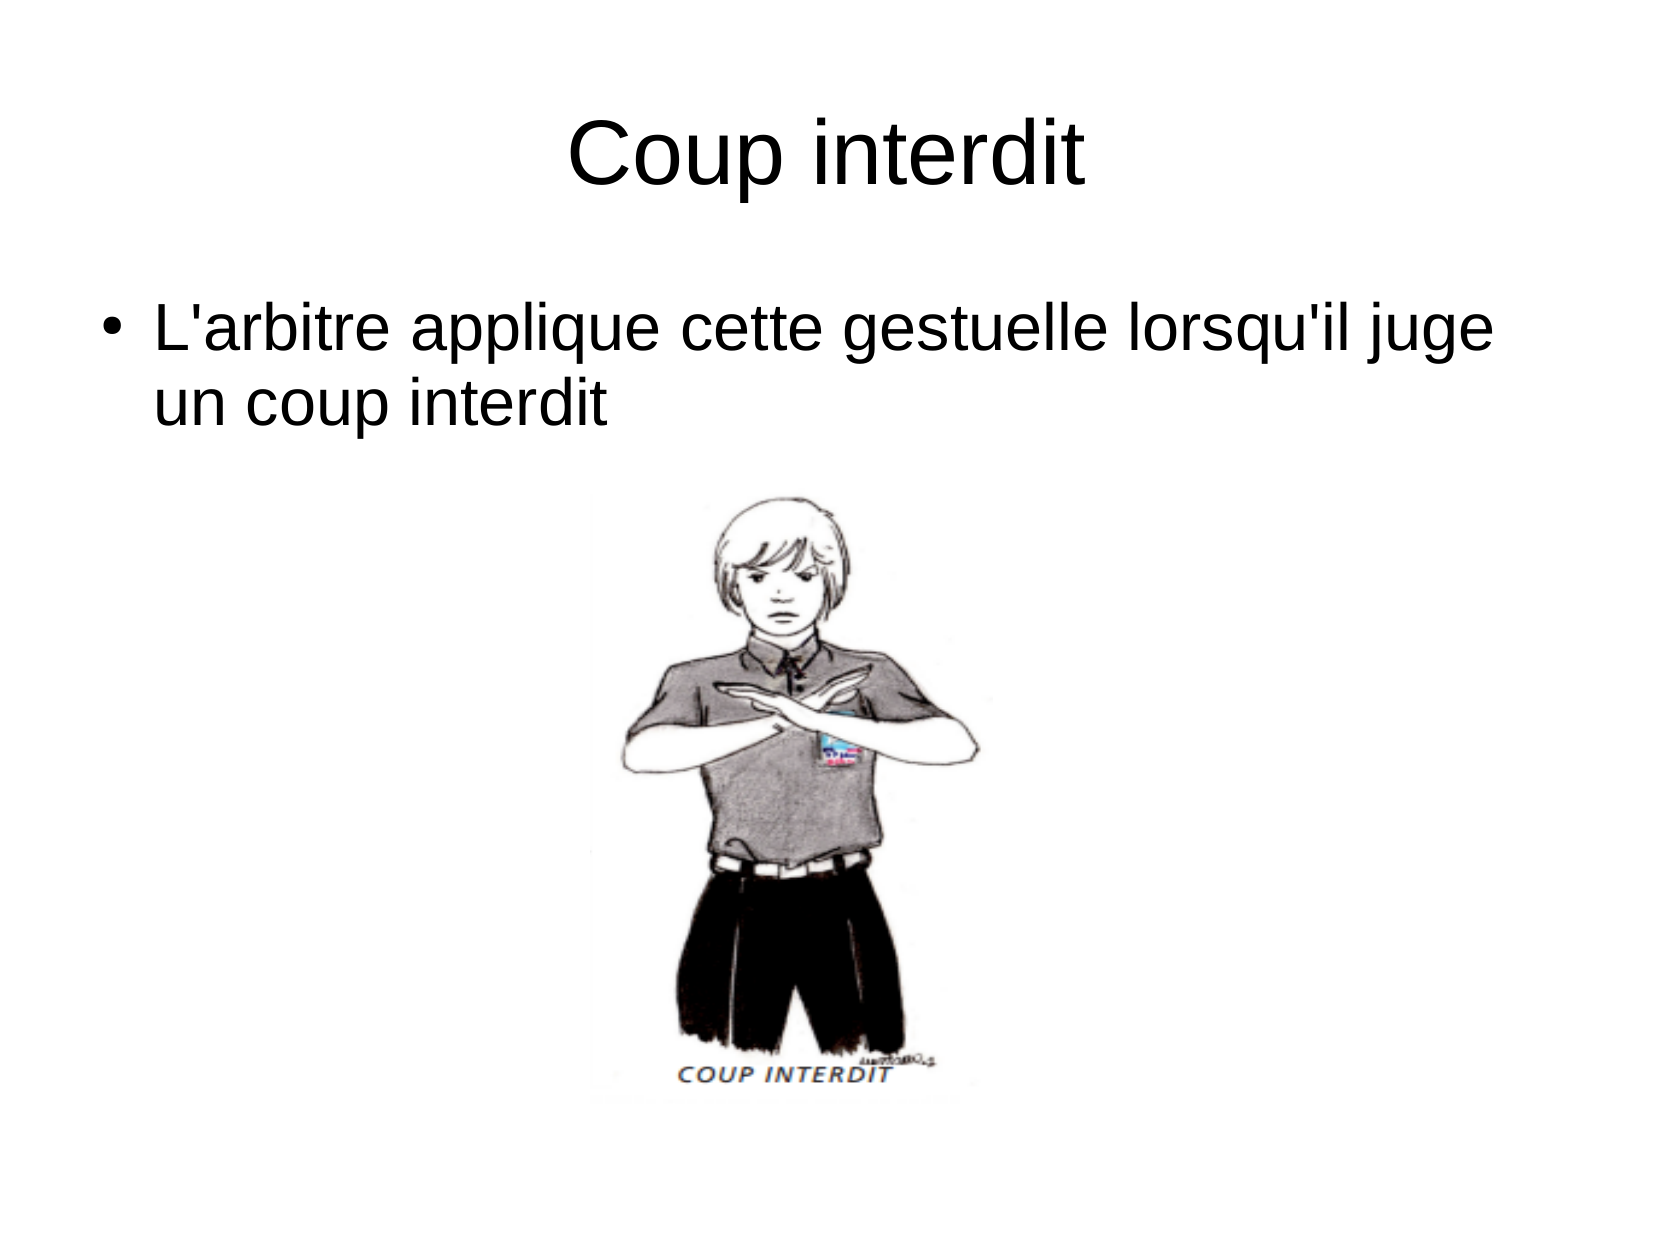

# Coup interdit
L'arbitre applique cette gestuelle lorsqu'il juge un coup interdit